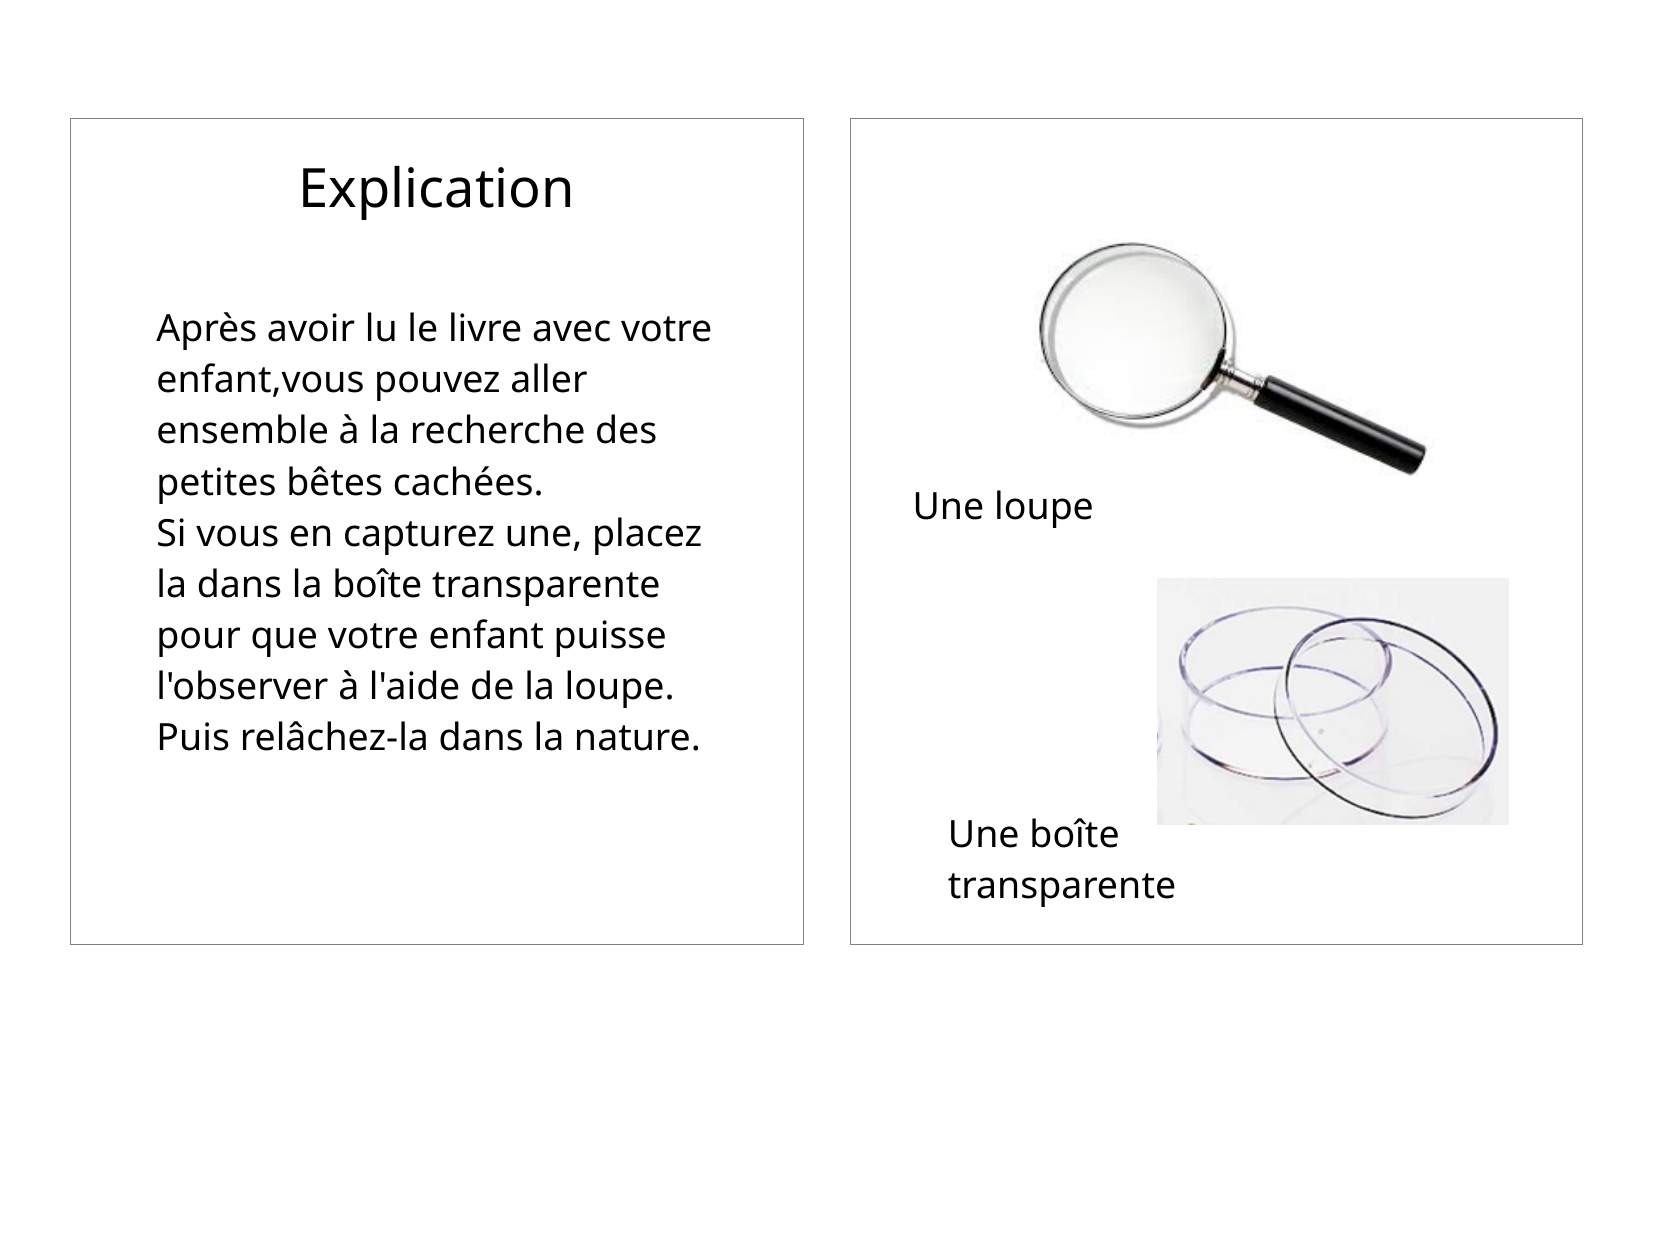

Explication
Après avoir lu le livre avec votre enfant,vous pouvez aller ensemble à la recherche des petites bêtes cachées.
Si vous en capturez une, placez la dans la boîte transparente pour que votre enfant puisse l'observer à l'aide de la loupe. Puis relâchez-la dans la nature.
Une loupe
Une boîte transparente